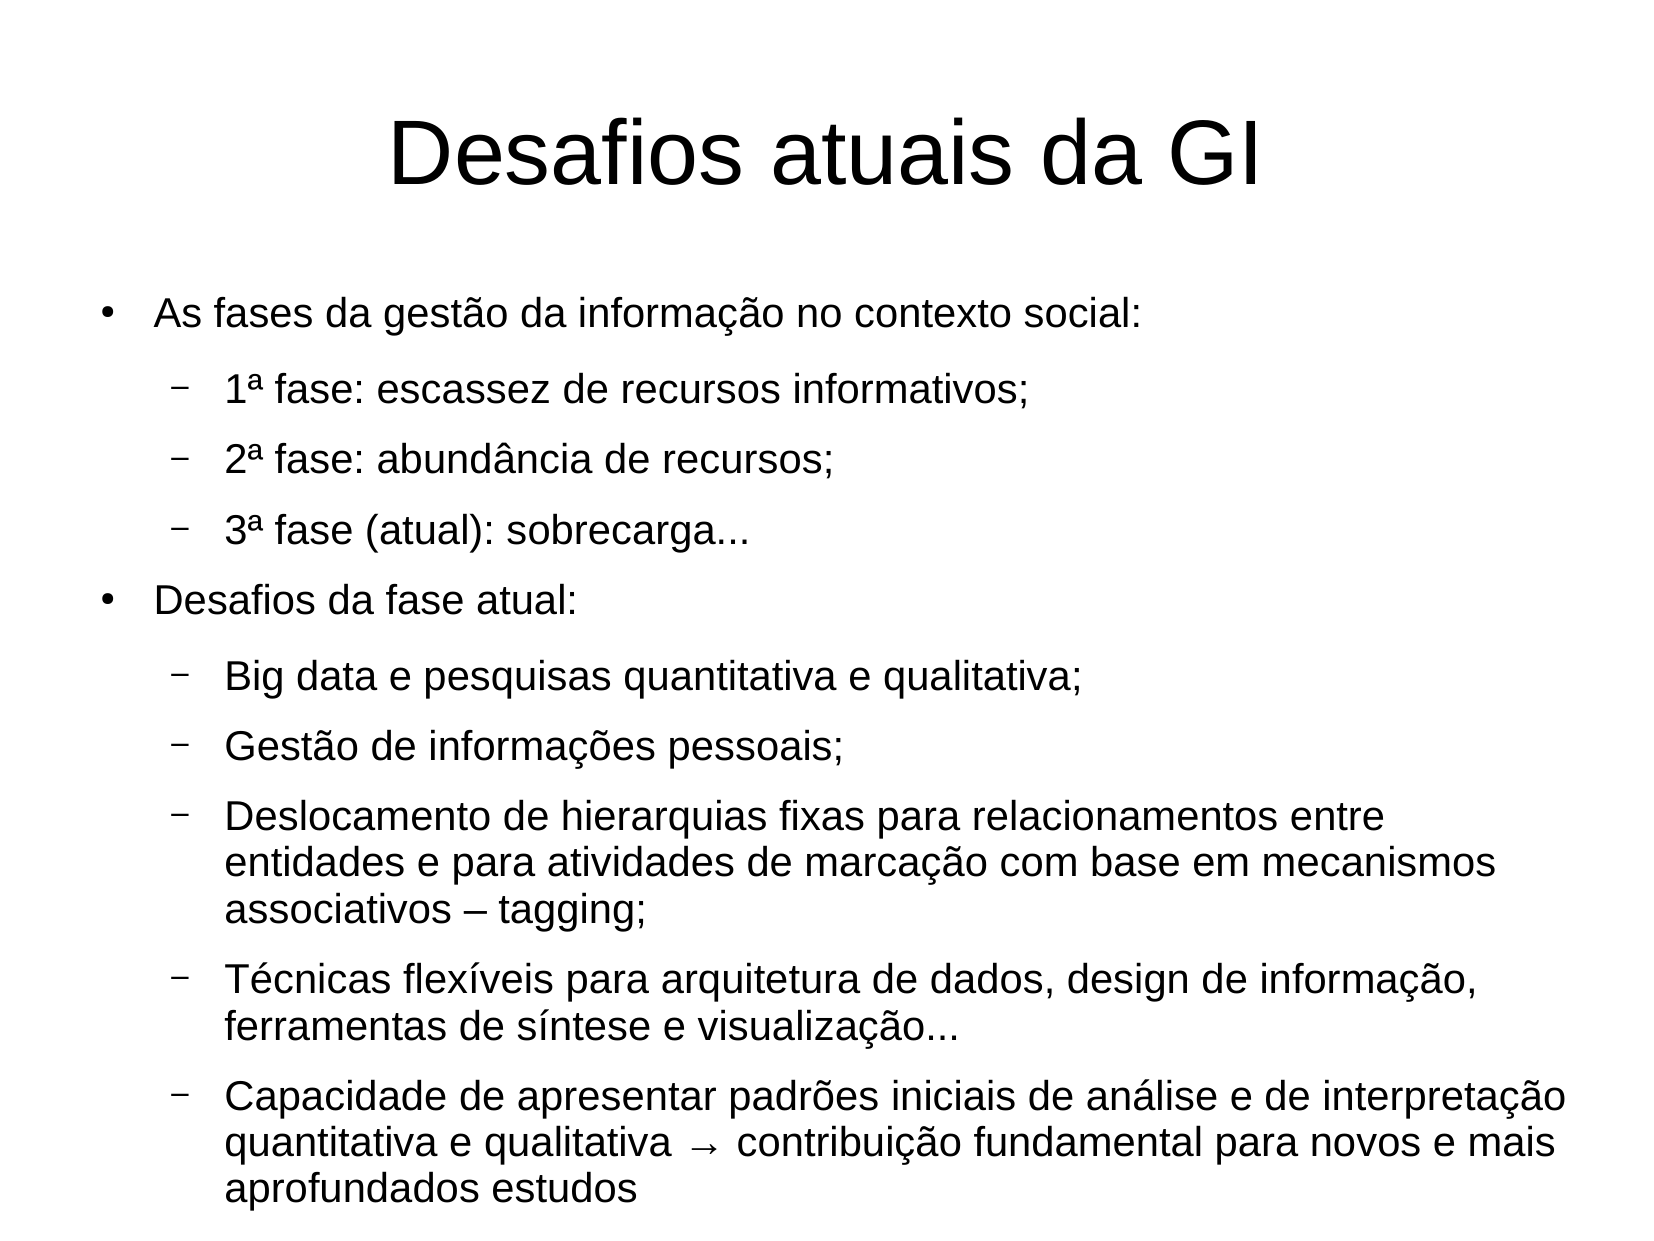

# Desafios atuais da GI
As fases da gestão da informação no contexto social:
1ª fase: escassez de recursos informativos;
2ª fase: abundância de recursos;
3ª fase (atual): sobrecarga...
Desafios da fase atual:
Big data e pesquisas quantitativa e qualitativa;
Gestão de informações pessoais;
Deslocamento de hierarquias fixas para relacionamentos entre entidades e para atividades de marcação com base em mecanismos associativos – tagging;
Técnicas flexíveis para arquitetura de dados, design de informação, ferramentas de síntese e visualização...
Capacidade de apresentar padrões iniciais de análise e de interpretação quantitativa e qualitativa → contribuição fundamental para novos e mais aprofundados estudos